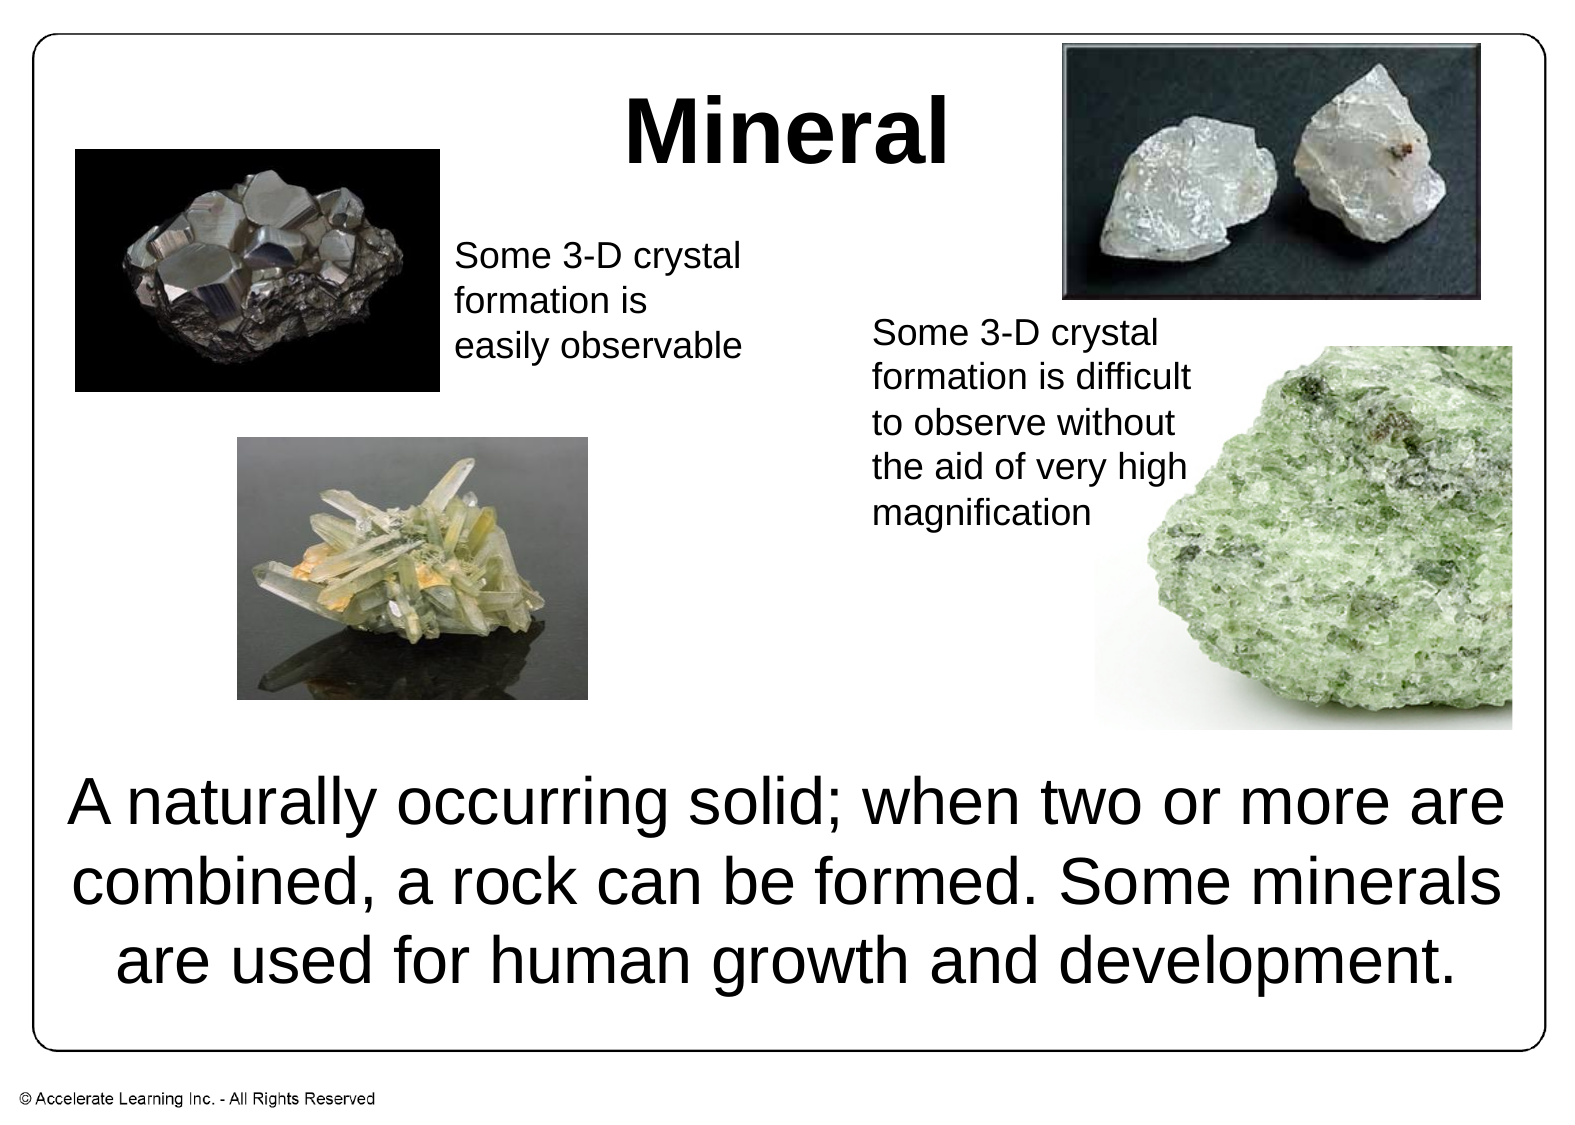

Mineral
Some 3-D crystal formation is easily observable
Some 3-D crystal formation is difficult to observe without the aid of very high magnification
A naturally occurring solid; when two or more are combined, a rock can be formed. Some minerals are used for human growth and development.